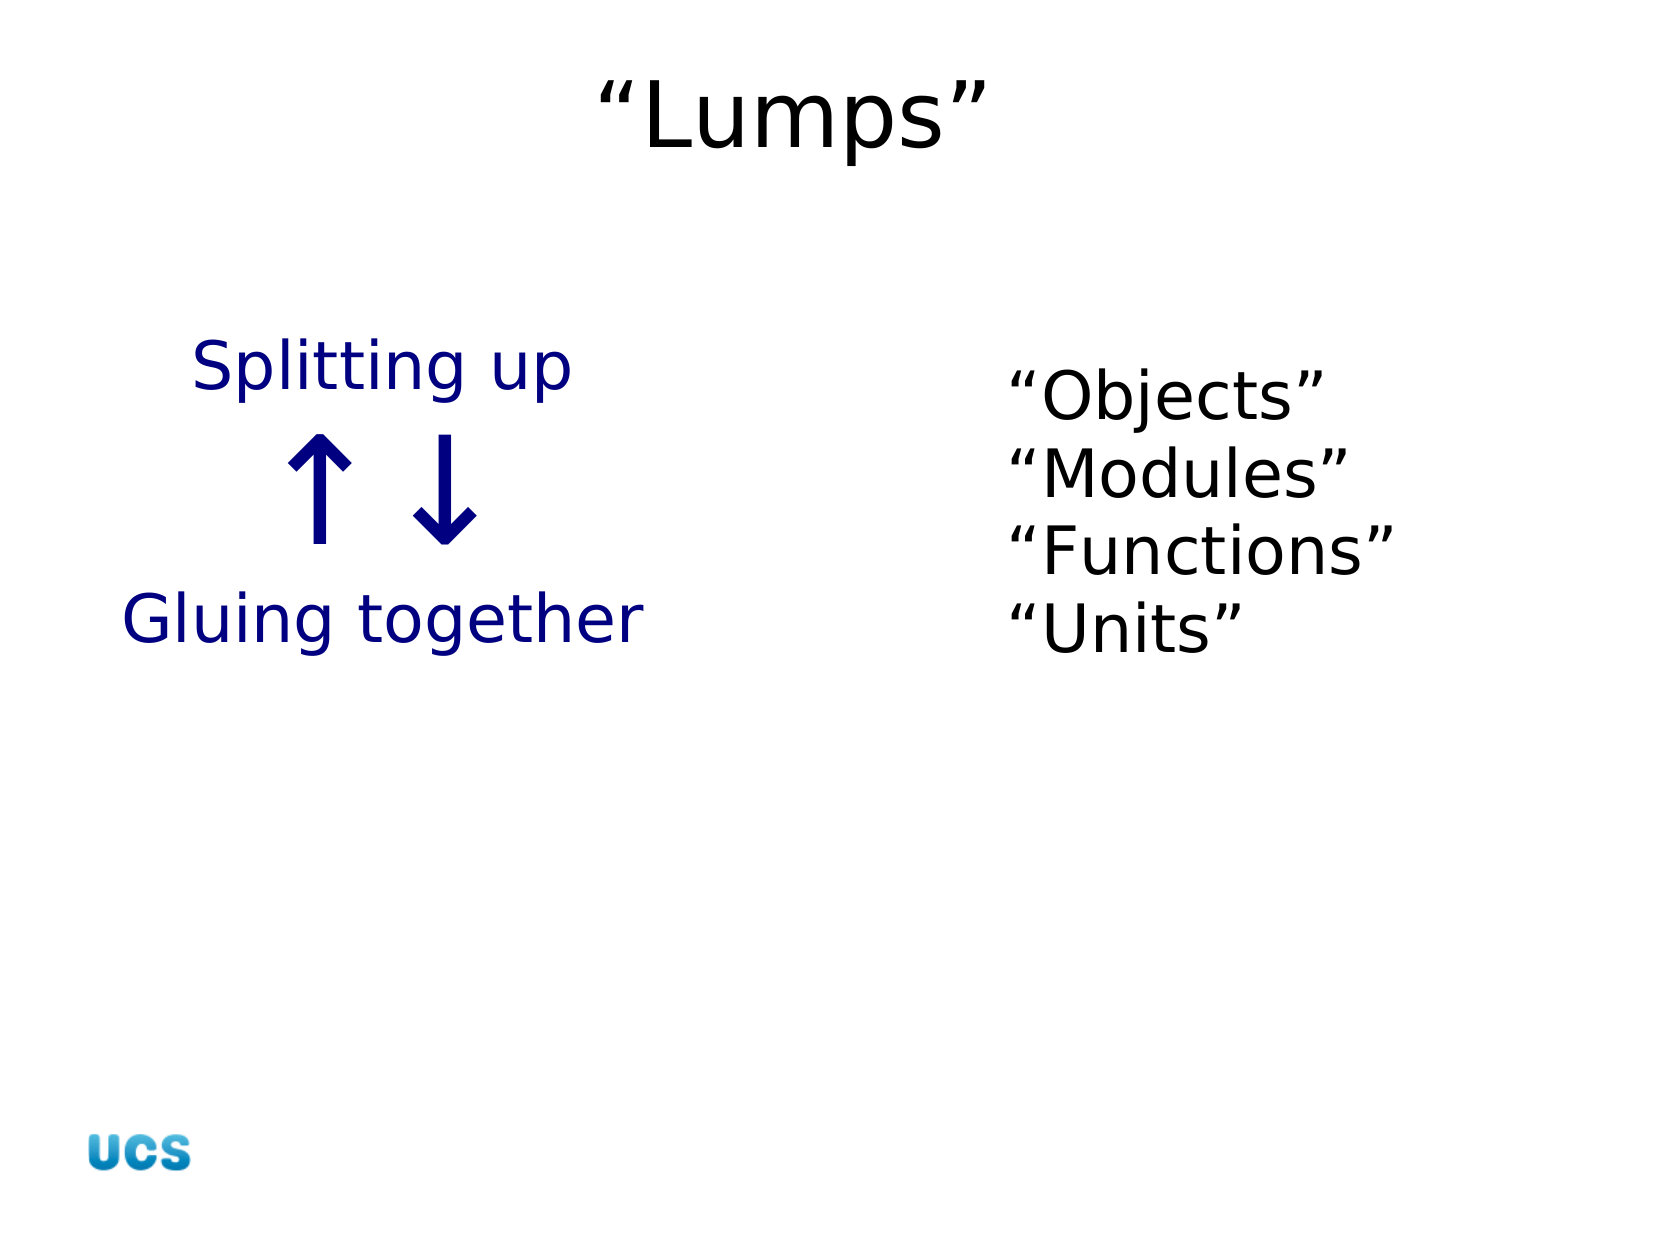

“Lumps”
Splitting up
↑↓
Gluing together
“Objects”
“Modules”
“Functions”
“Units”